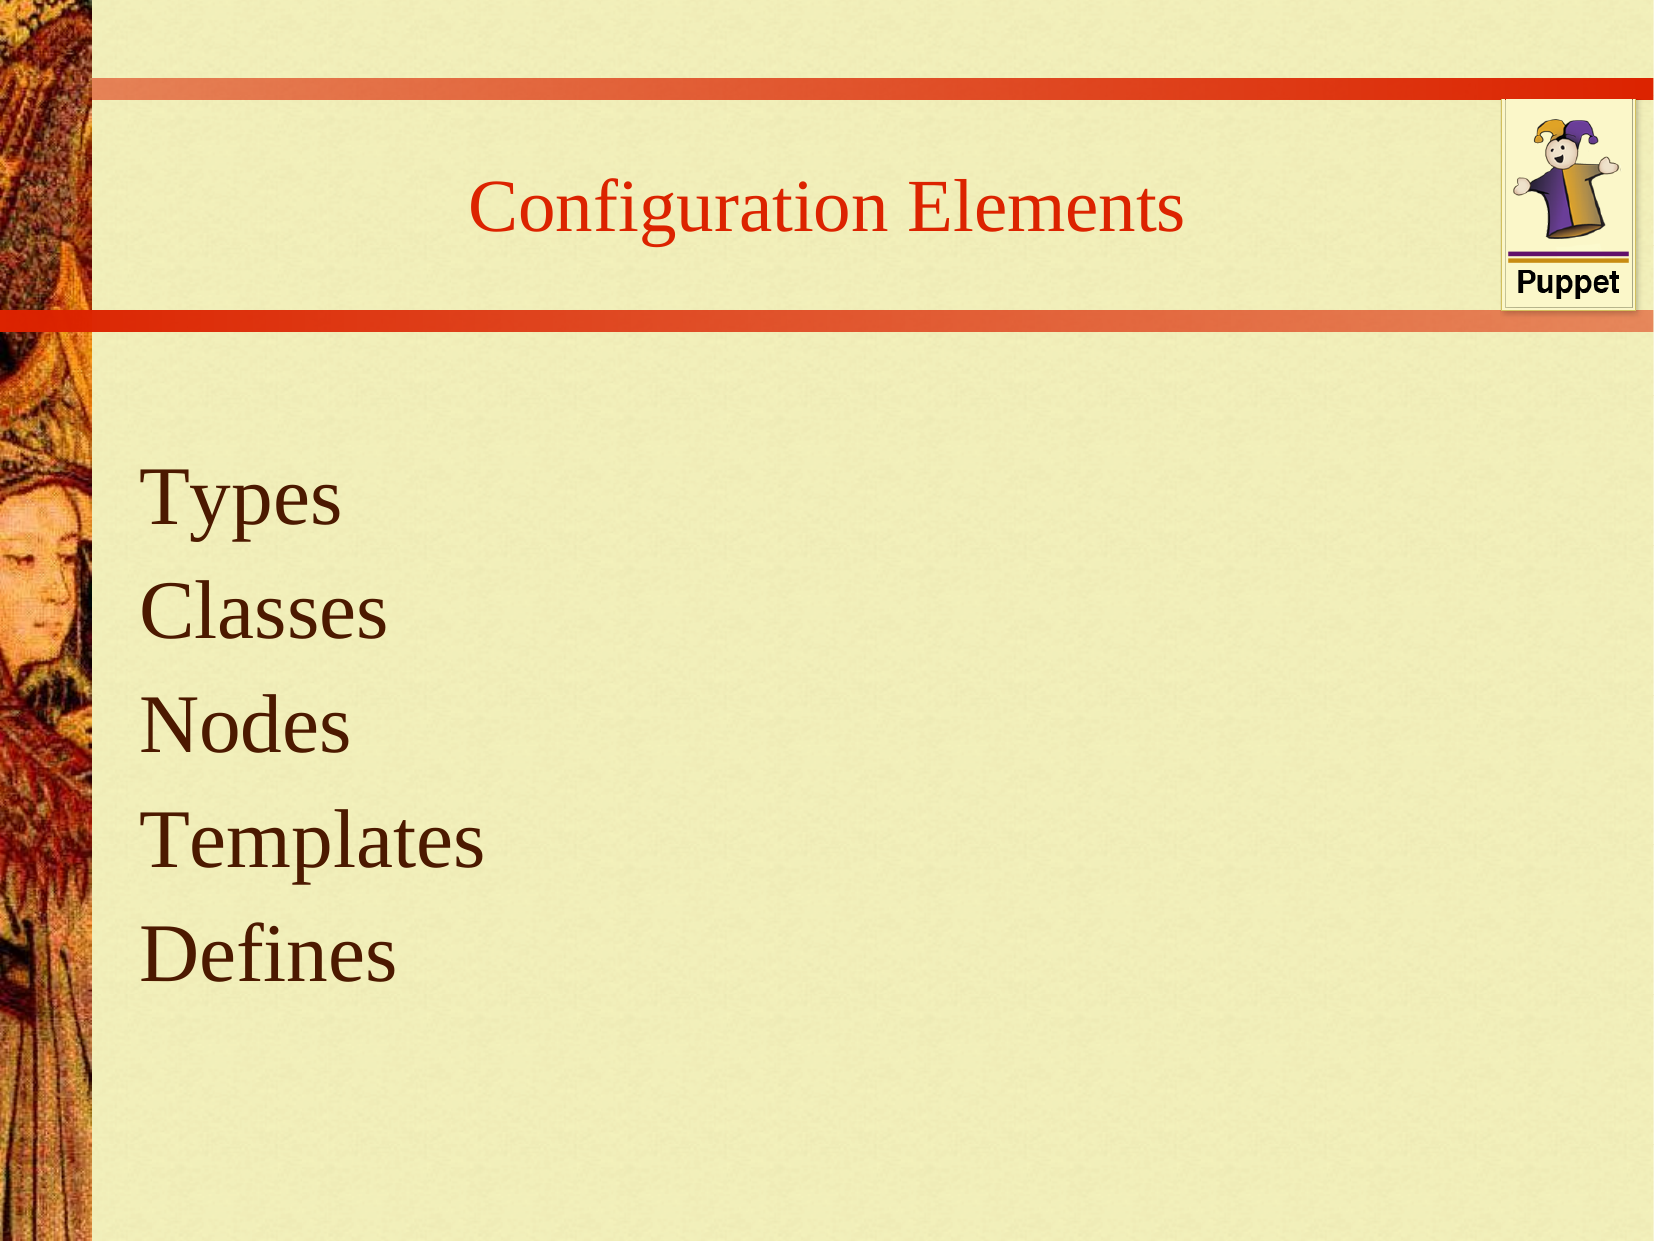

# Configuration Elements
Types
Classes
Nodes
Templates
Defines